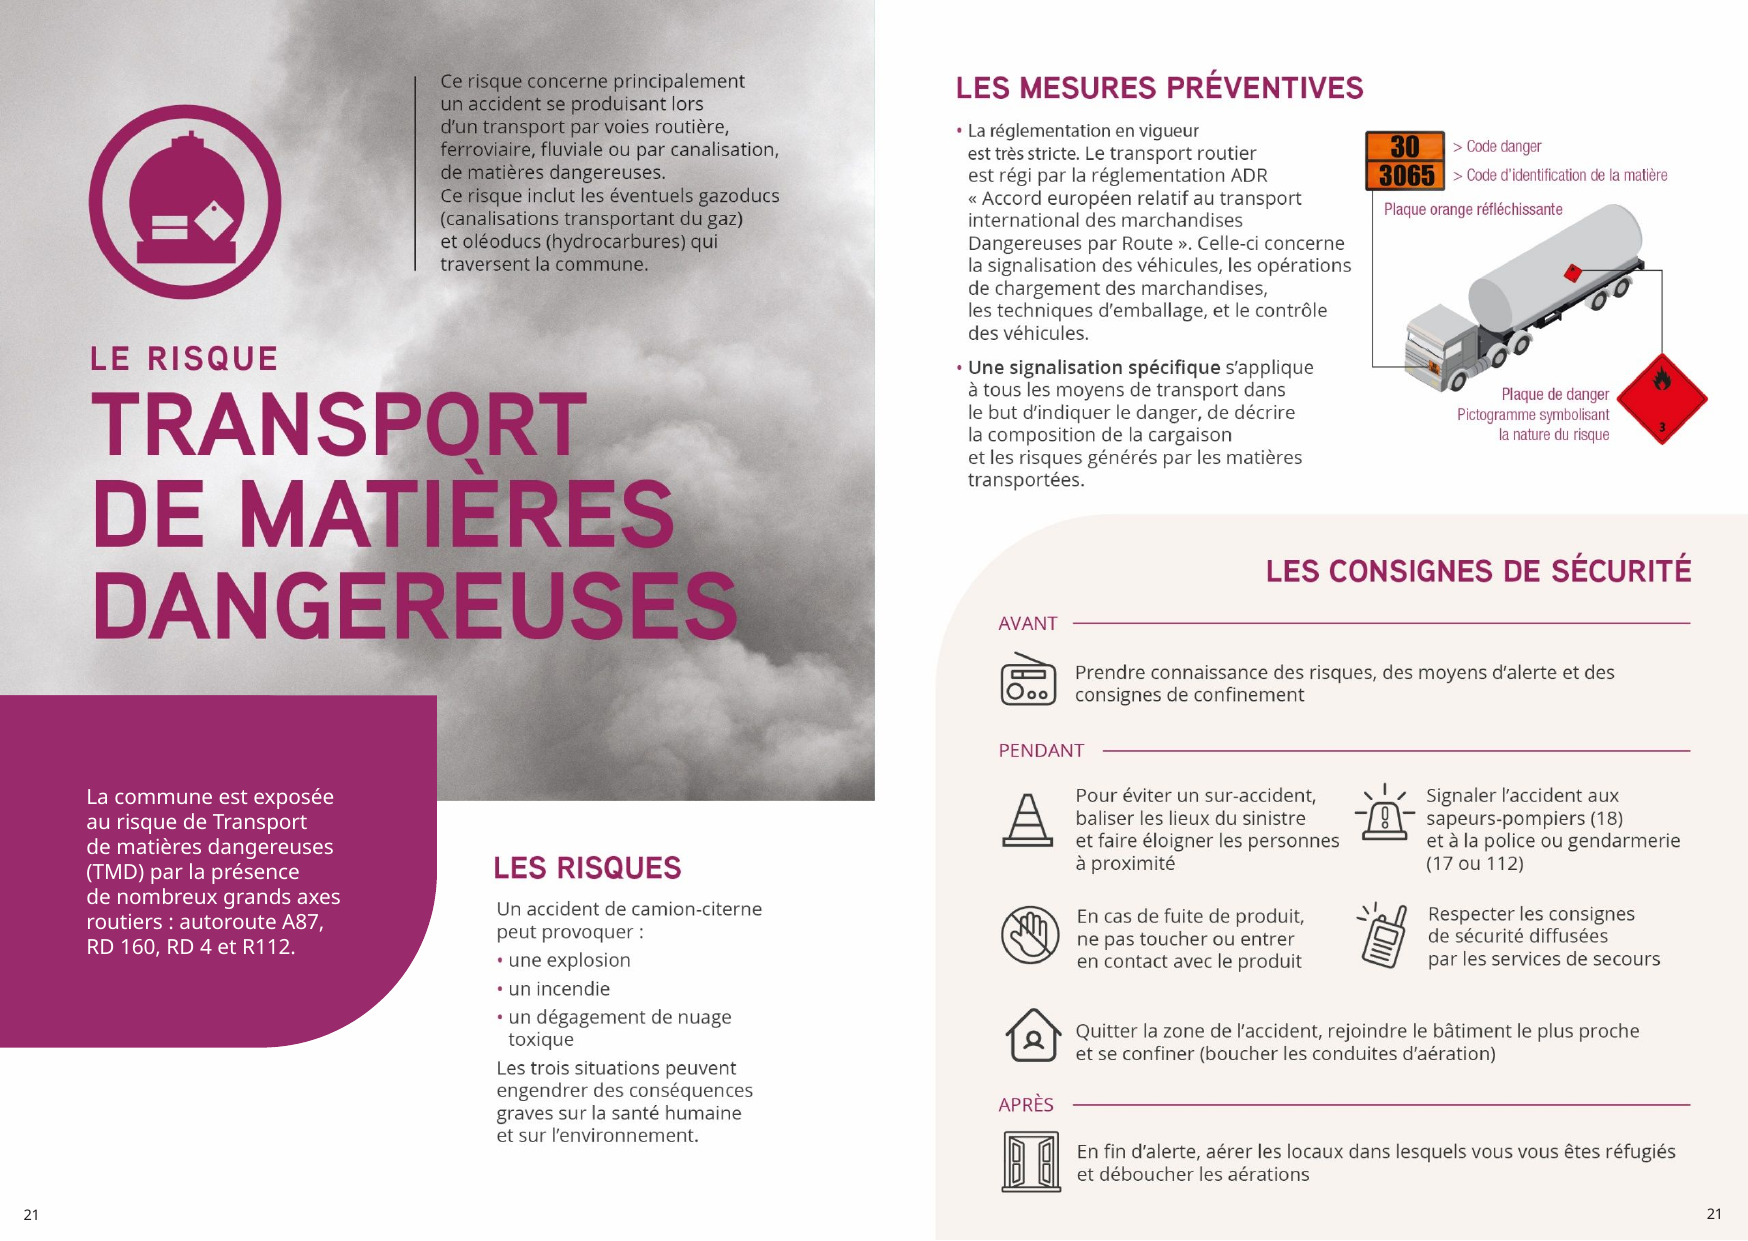

La commune est exposée au risque de Transport
de matières dangereuses (TMD) par la présence
de nombreux grands axes routiers : autoroute A87, RD 160, RD 4 et R112.